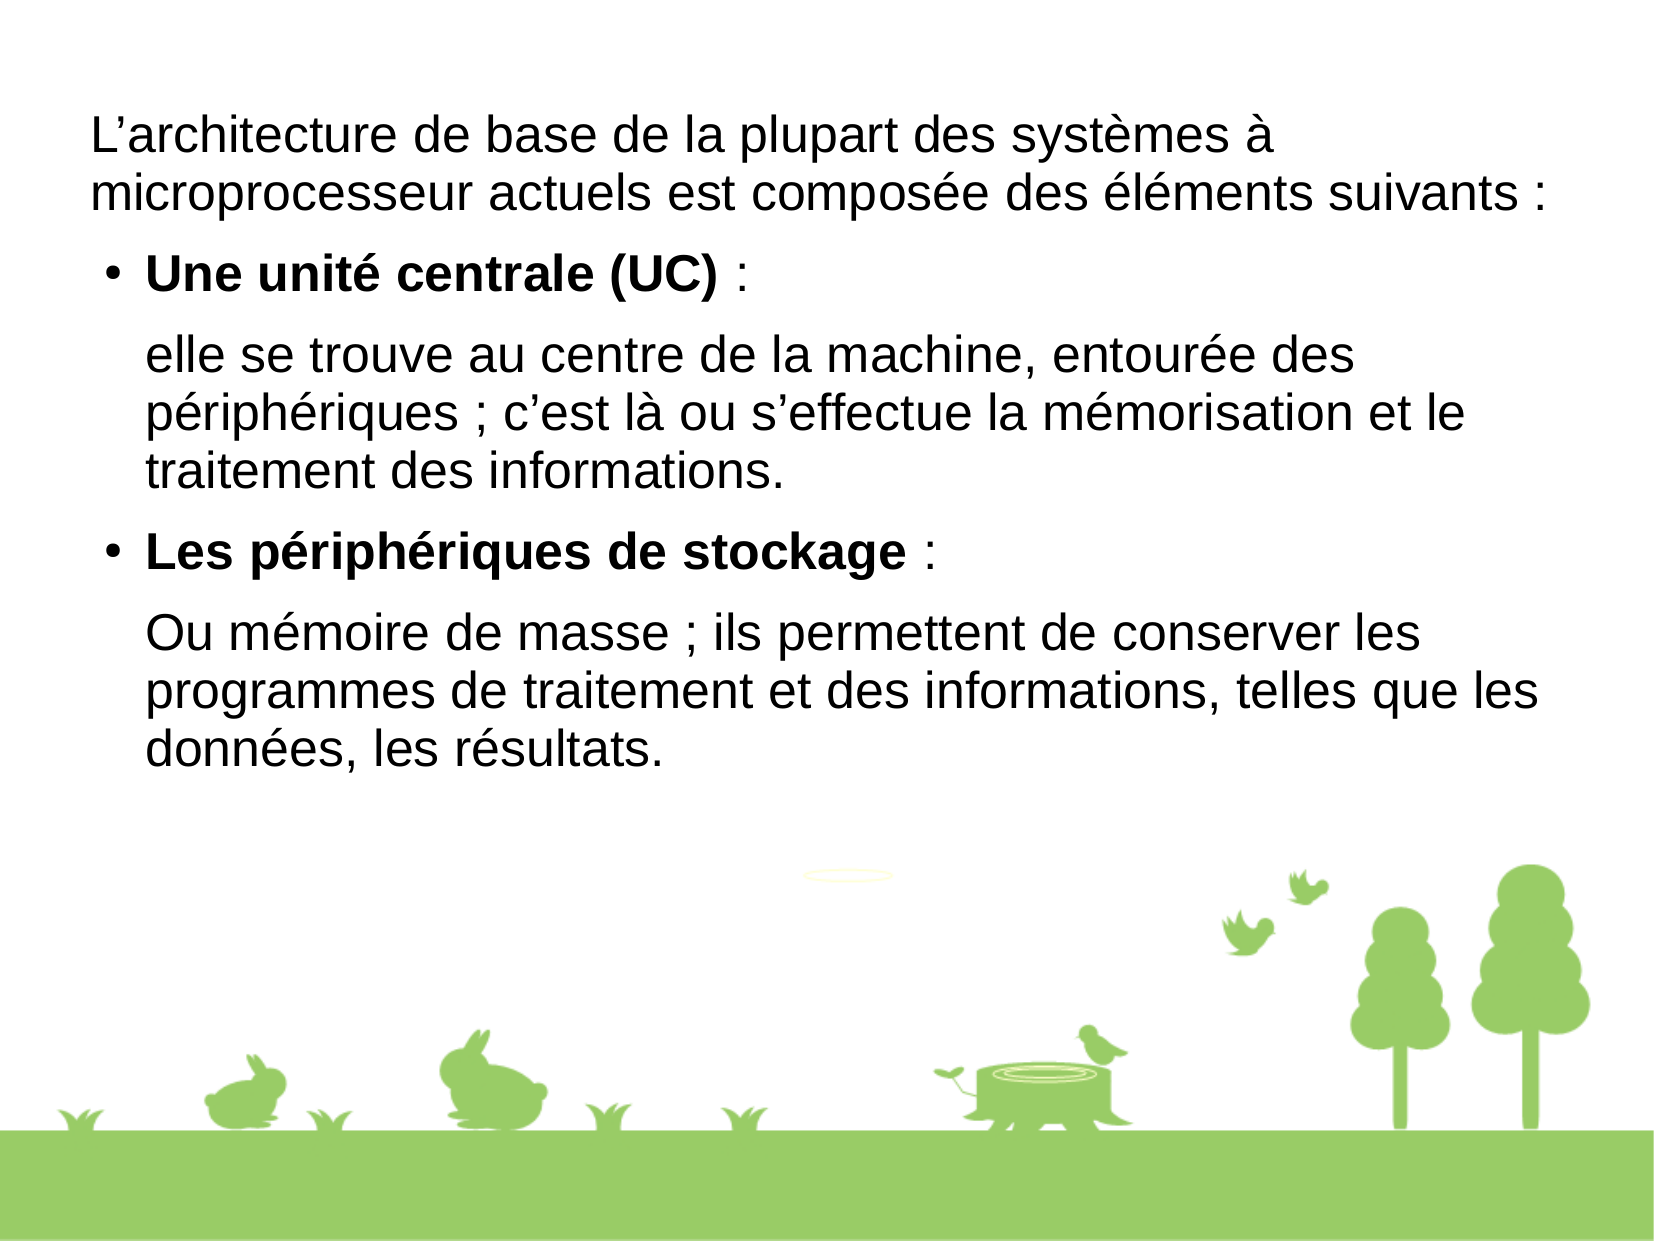

# L’architecture de base de la plupart des systèmes à microprocesseur actuels est composée des éléments suivants :
Une unité centrale (UC) :
elle se trouve au centre de la machine, entourée des périphériques ; c’est là ou s’effectue la mémorisation et le traitement des informations.
Les périphériques de stockage :
Ou mémoire de masse ; ils permettent de conserver les programmes de traitement et des informations, telles que les données, les résultats.